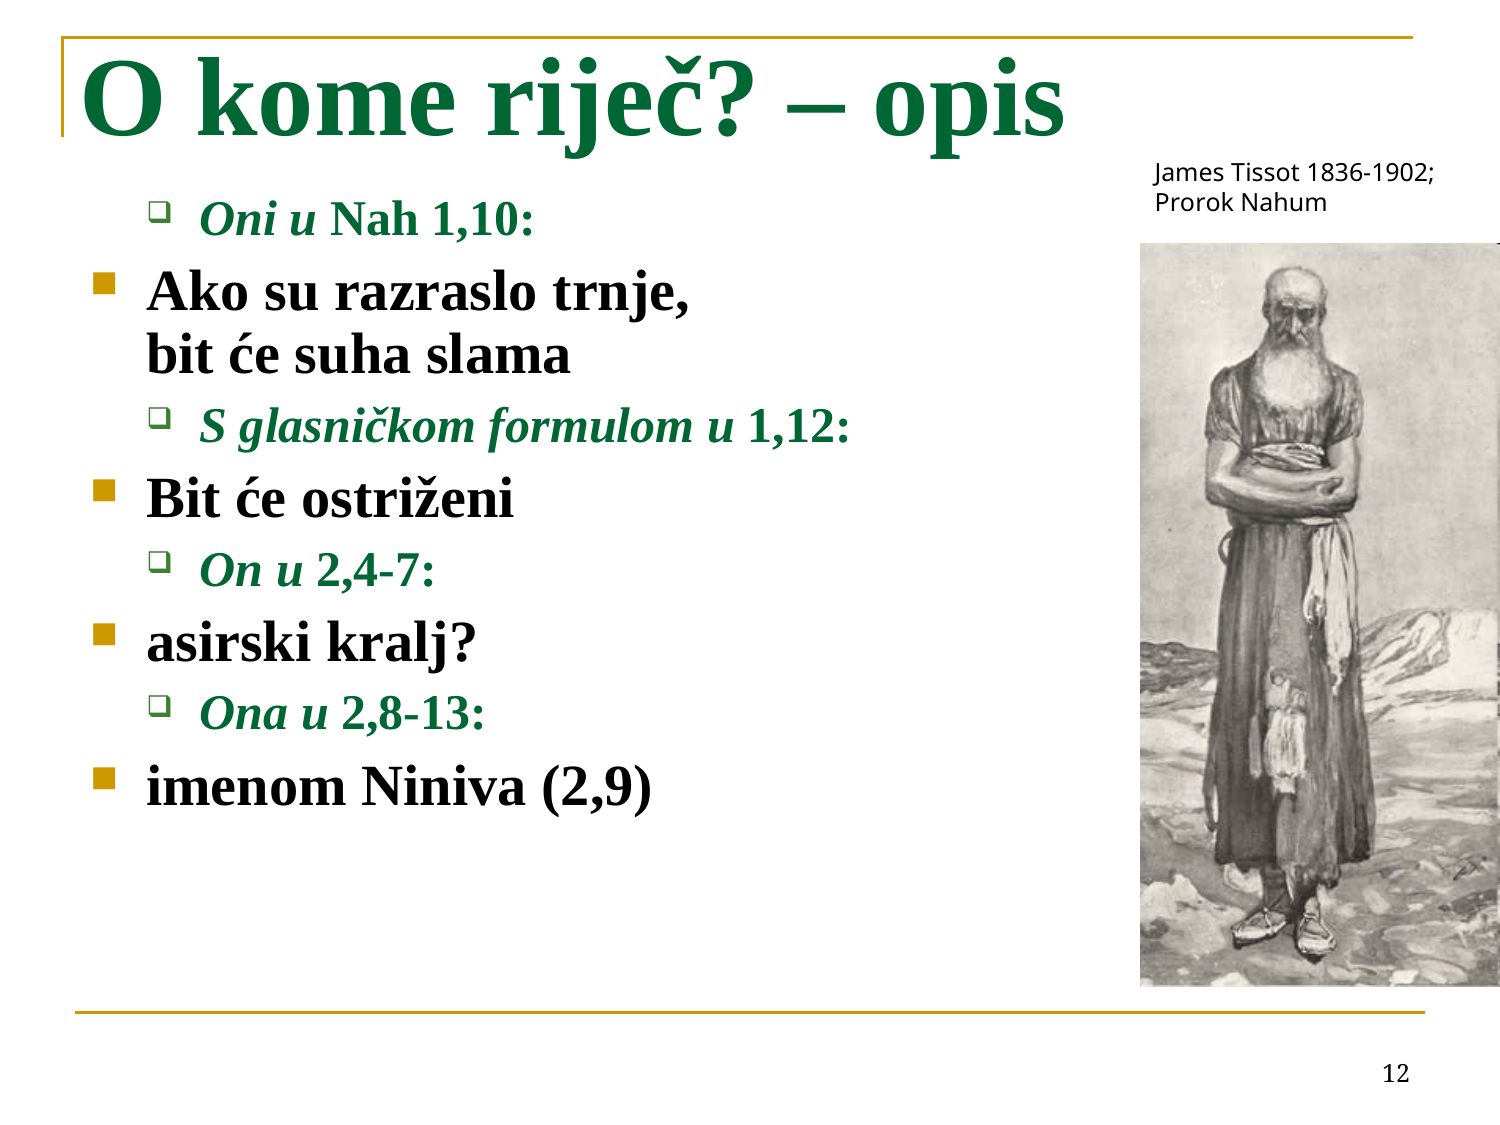

# O kome riječ? – opis
James Tissot 1836-1902;
Prorok Nahum
Oni u Nah 1,10:
Ako su razraslo trnje,
bit će suha slama
S glasničkom formulom u 1,12:
Bit će ostriženi
On u 2,4-7:
asirski kralj?
Ona u 2,8-13:
imenom Niniva (2,9)